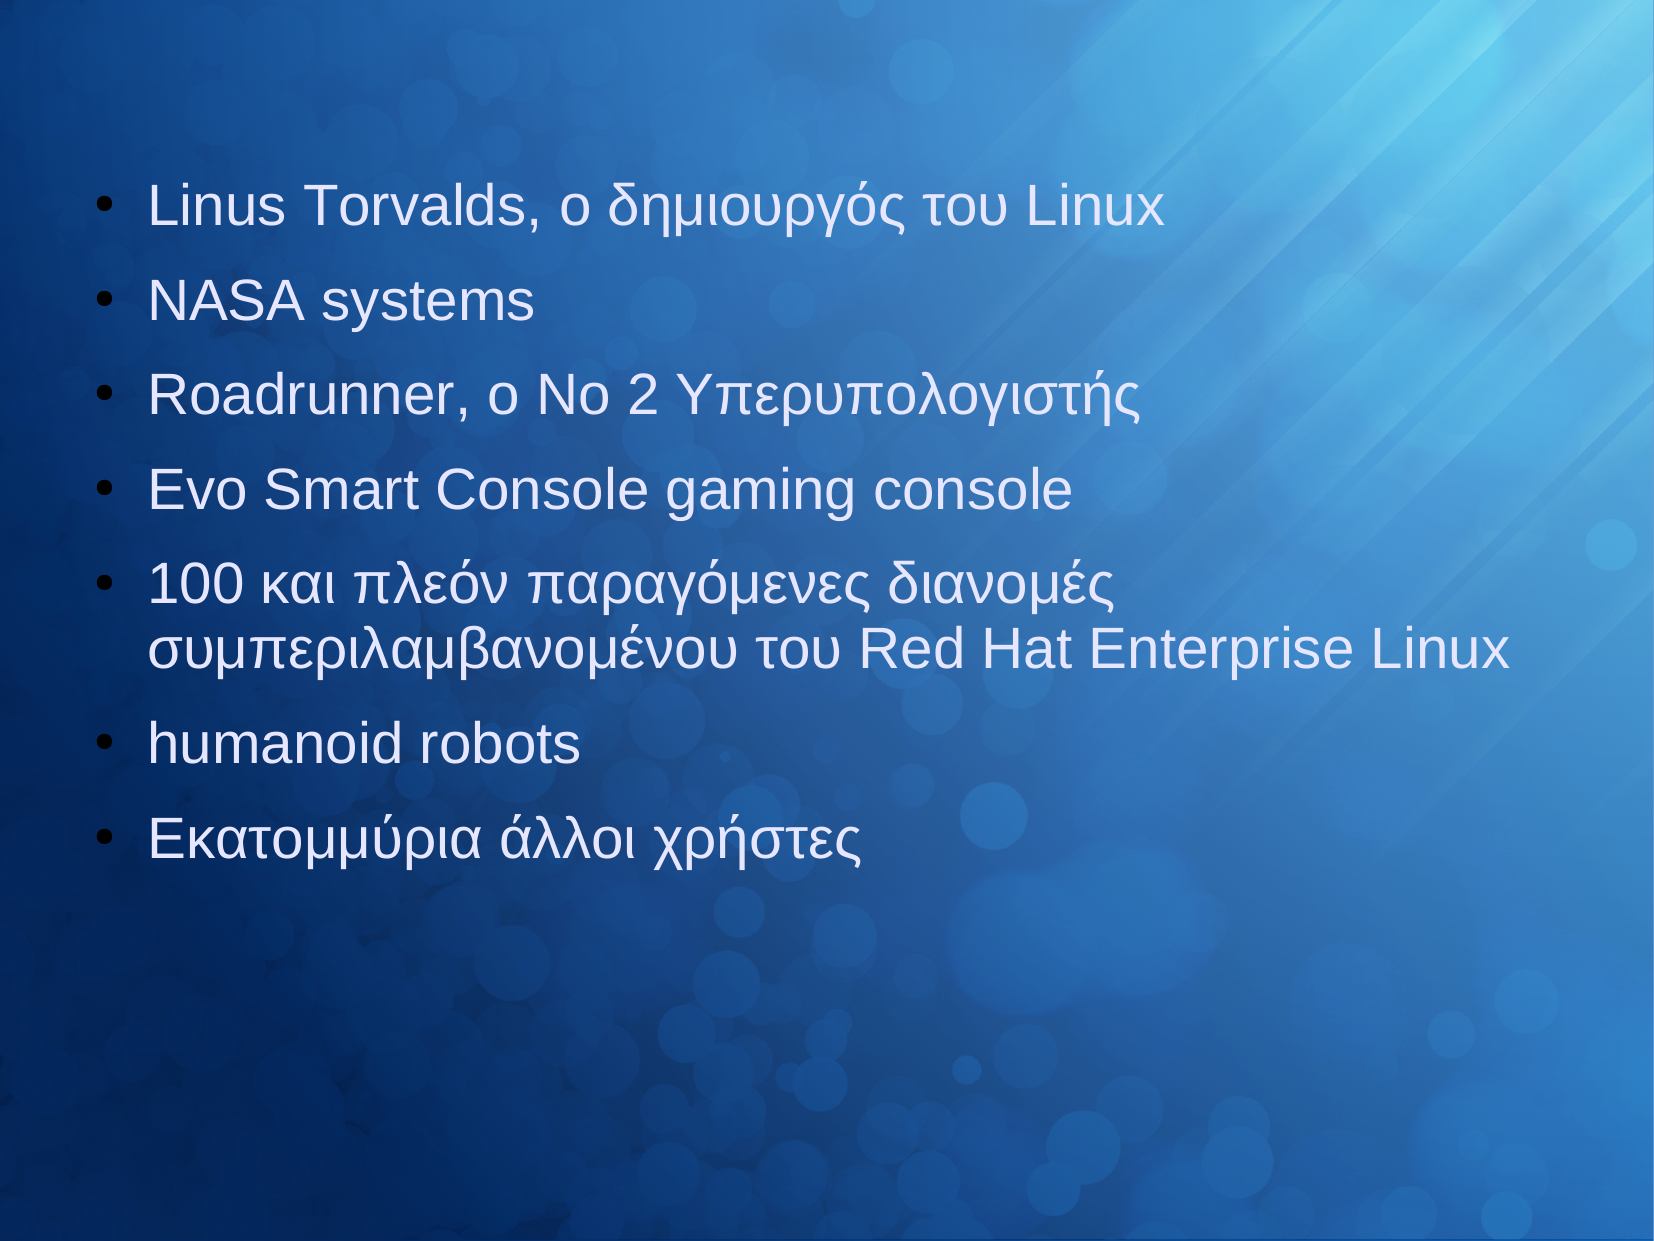

# Linus Torvalds, ο δημιουργός του Linux
NASA systems
Roadrunner, ο Νο 2 Υπερυπολογιστής
Evo Smart Console gaming console
100 και πλεόν παραγόμενες διανομές συμπεριλαμβανομένου του Red Hat Enterprise Linux
humanoid robots
Εκατομμύρια άλλοι χρήστες